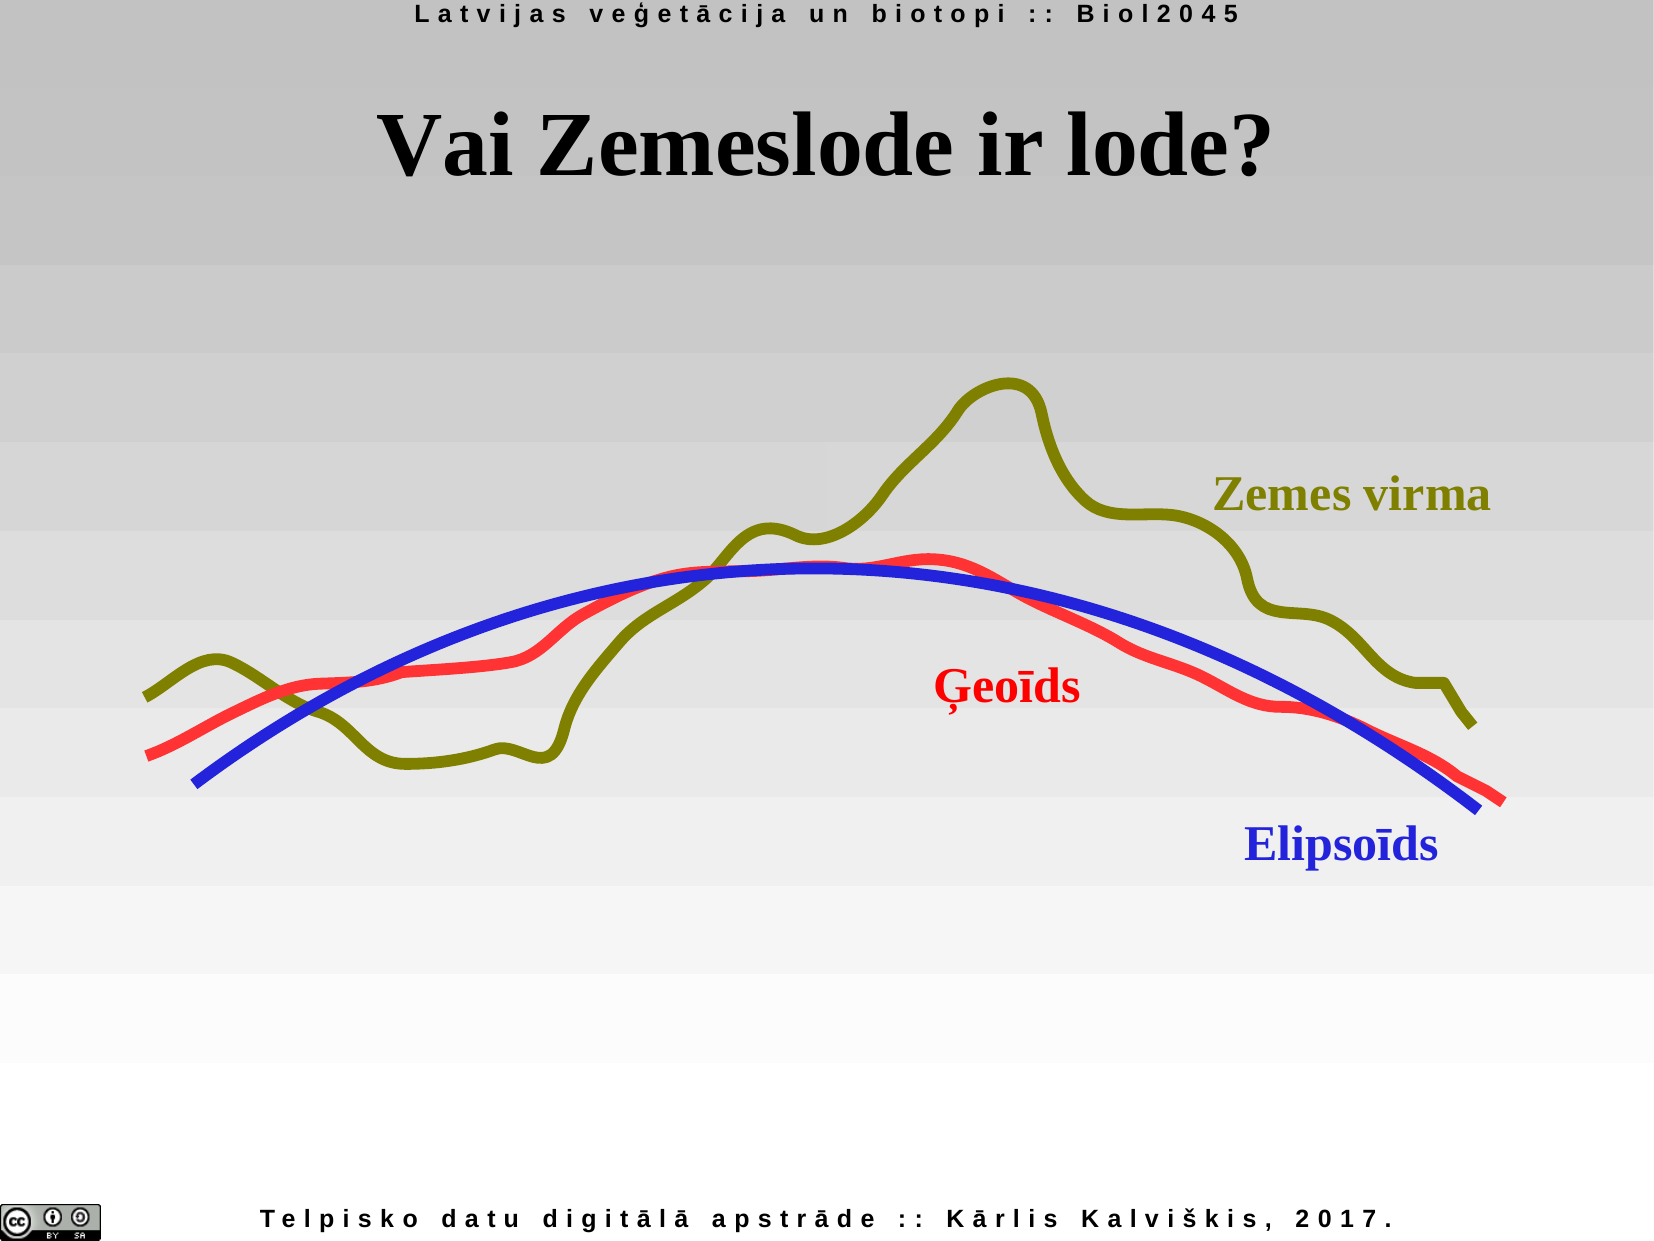

# Vai Zemeslode ir lode?
Zemes virma
Ģeoīds
Elipsoīds